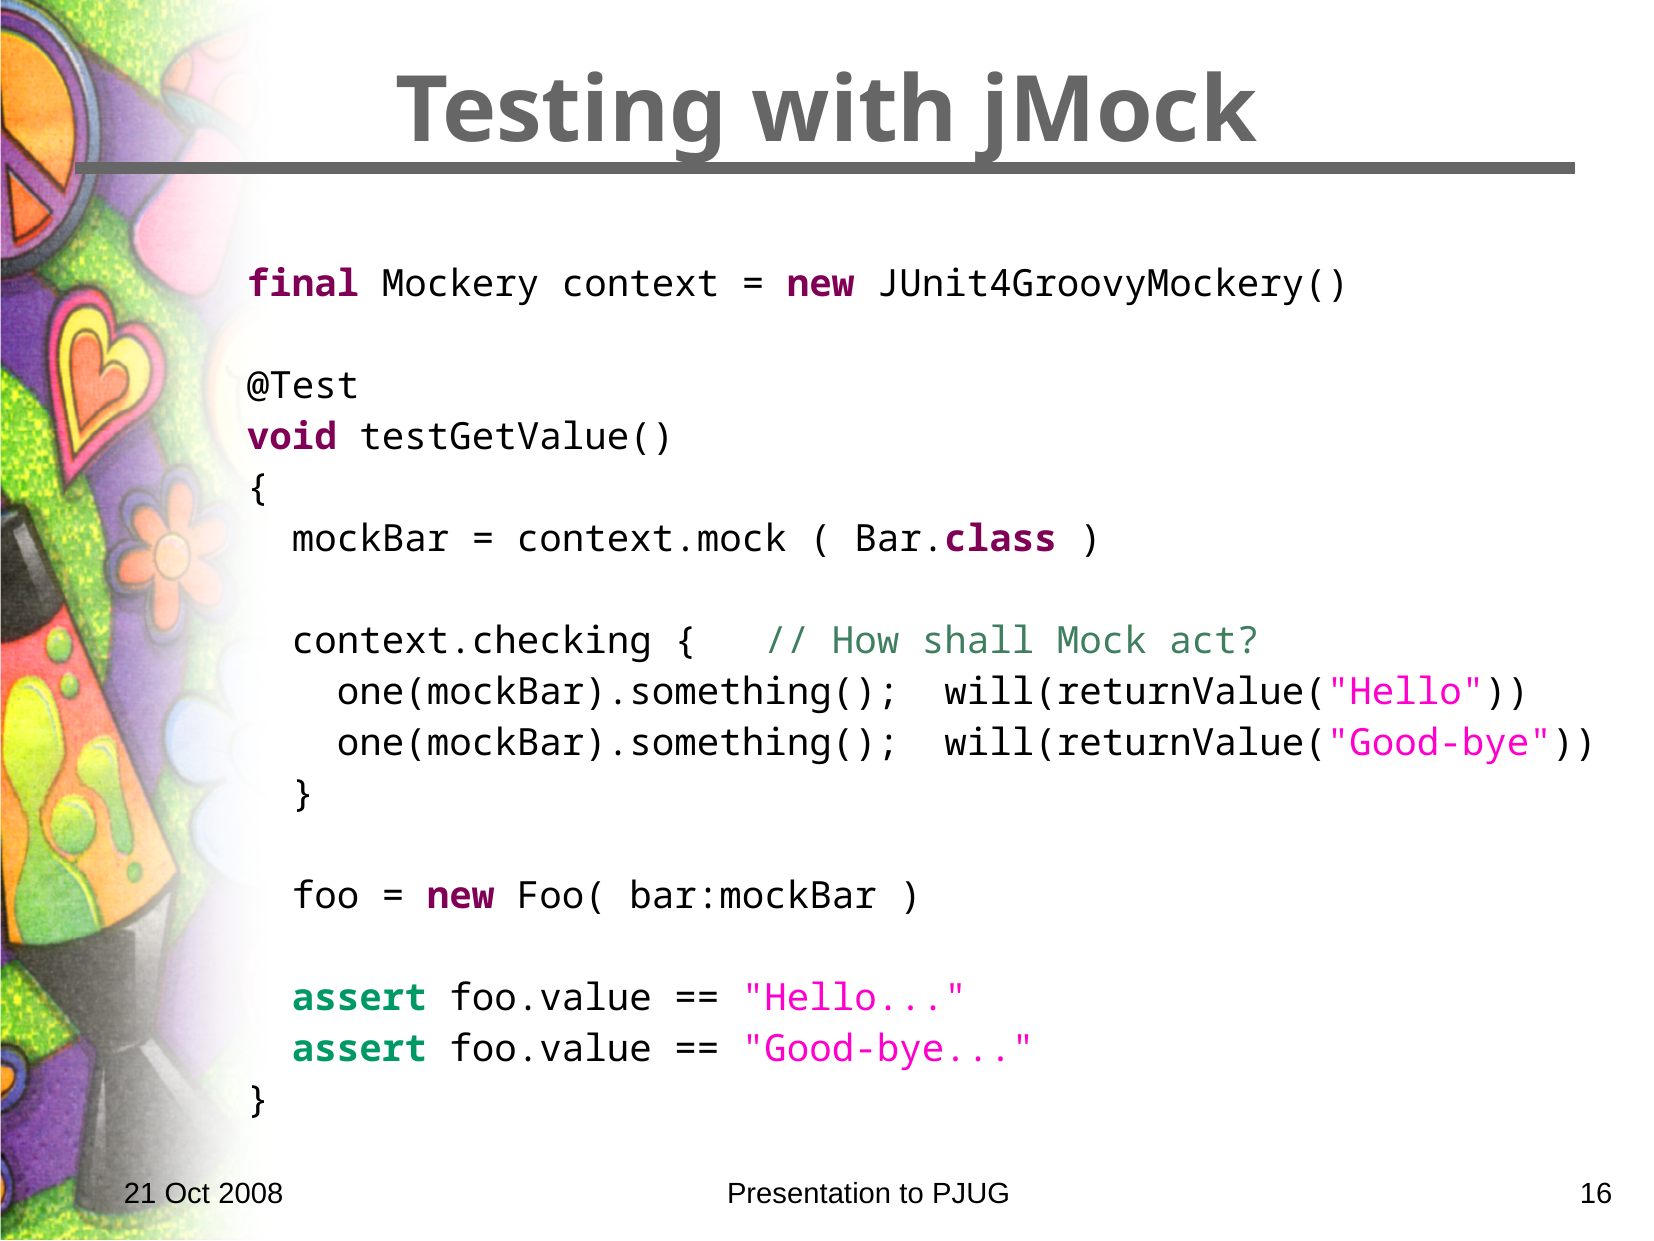

# Testing with jMock
 final Mockery context = new JUnit4GroovyMockery()
 @Test
 void testGetValue()
 {
 mockBar = context.mock ( Bar.class )
 context.checking { // How shall Mock act?
 one(mockBar).something(); will(returnValue("Hello"))
 one(mockBar).something(); will(returnValue("Good-bye"))
 }
 foo = new Foo( bar:mockBar )
 assert foo.value == "Hello..."
 assert foo.value == "Good-bye..."
 }
21 Oct 2008
Presentation to PJUG
16